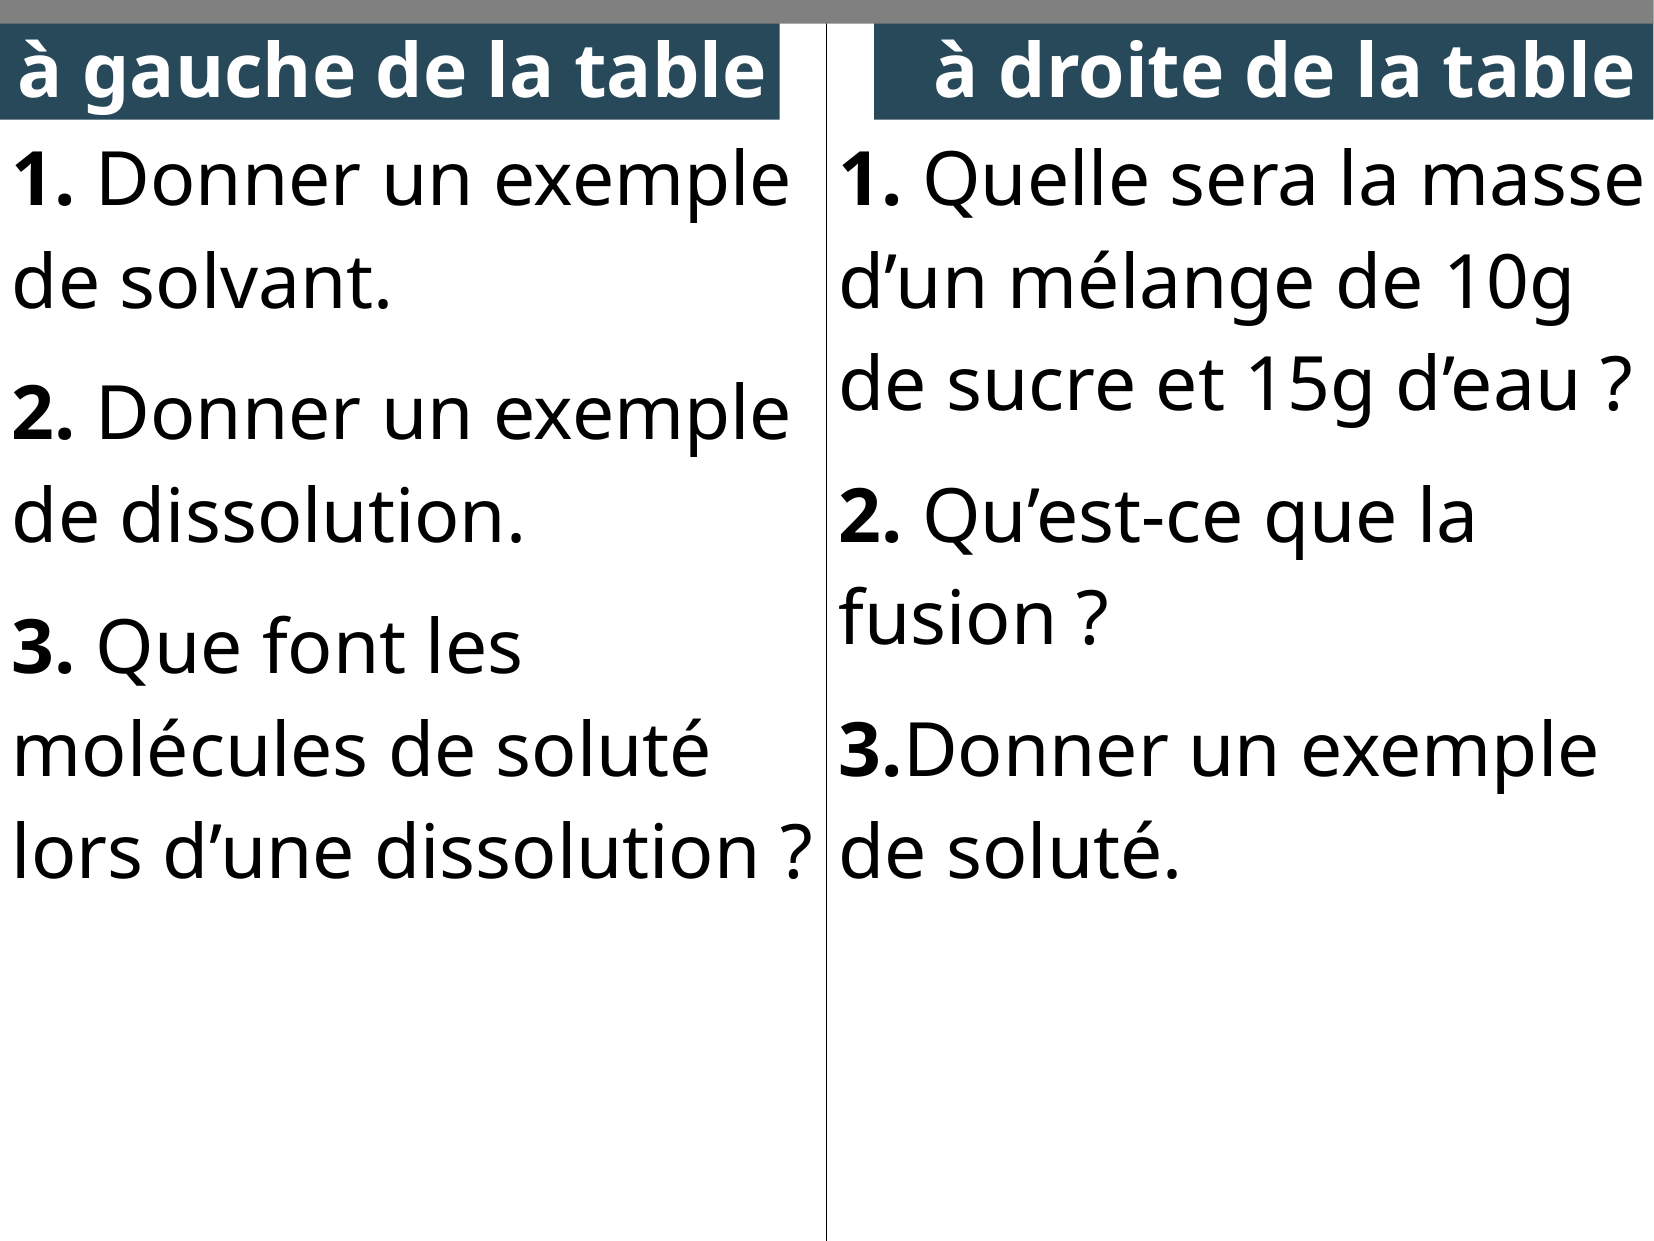

à gauche de la table
# à droite de la table
1. Donner un exemple de solvant.
2. Donner un exemple de dissolution.
3. Que font les molécules de soluté lors d’une dissolution ?
1. Quelle sera la masse d’un mélange de 10g de sucre et 15g d’eau ?
2. Qu’est-ce que la fusion ?
3.Donner un exemple de soluté.